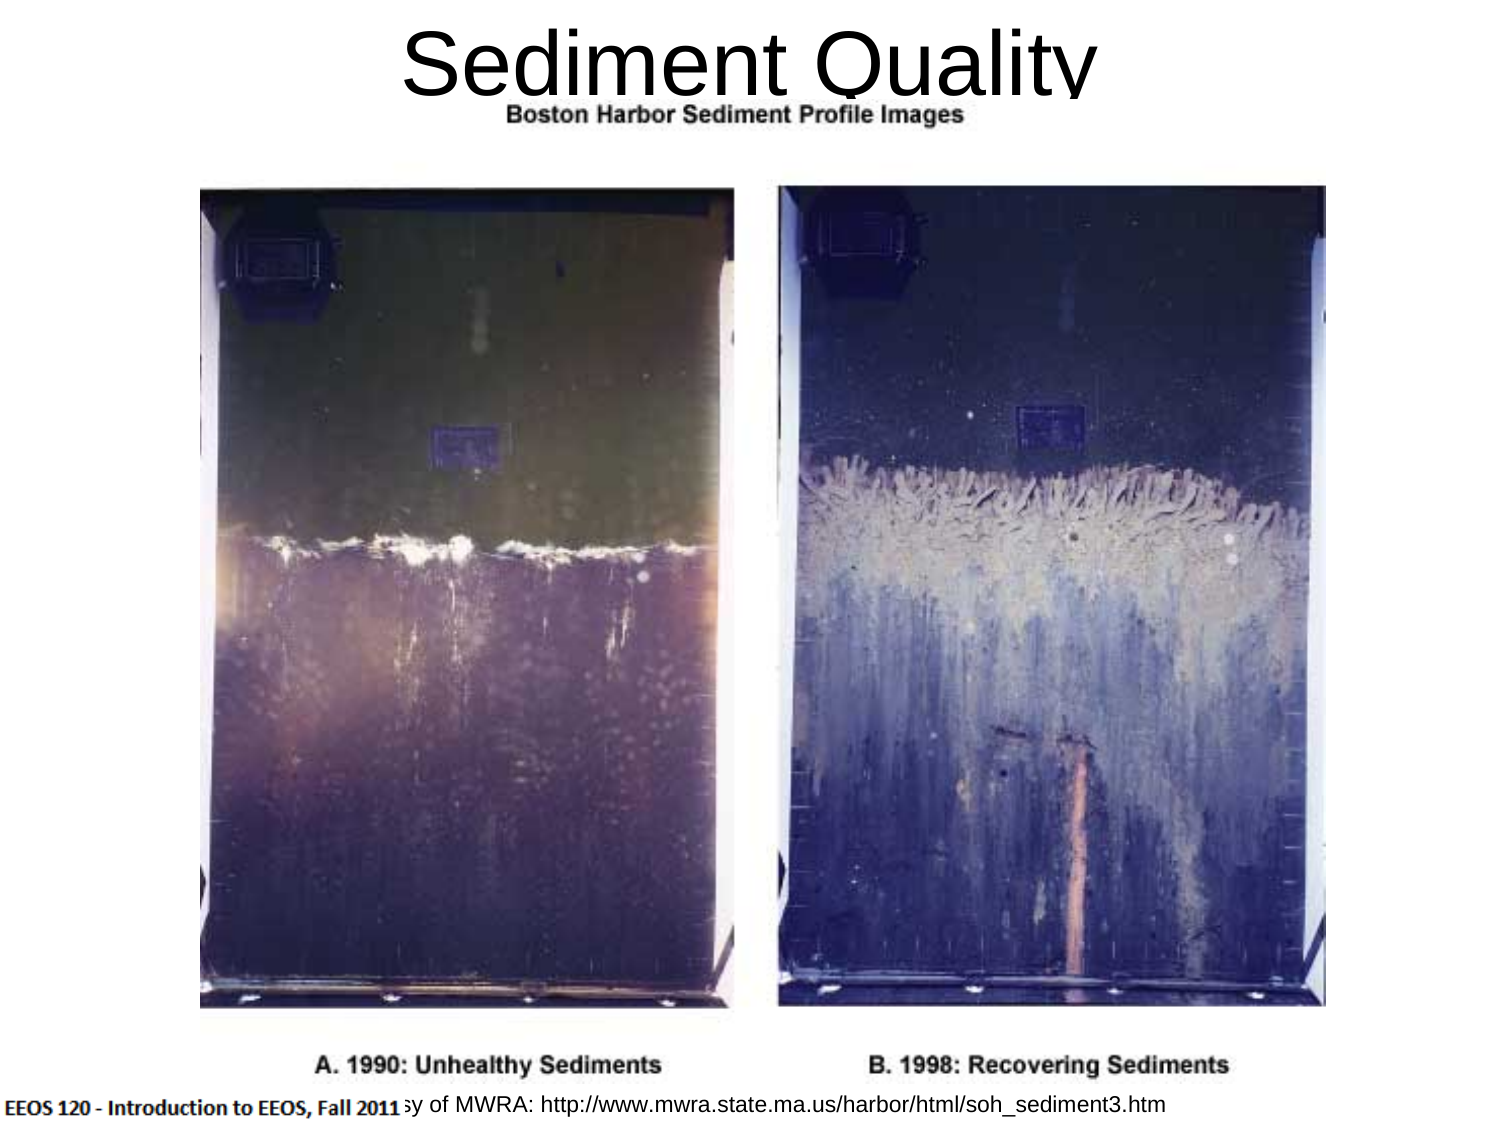

# Sediment Quality
Image courtesy of MWRA: http://www.mwra.state.ma.us/harbor/html/soh_sediment3.htm